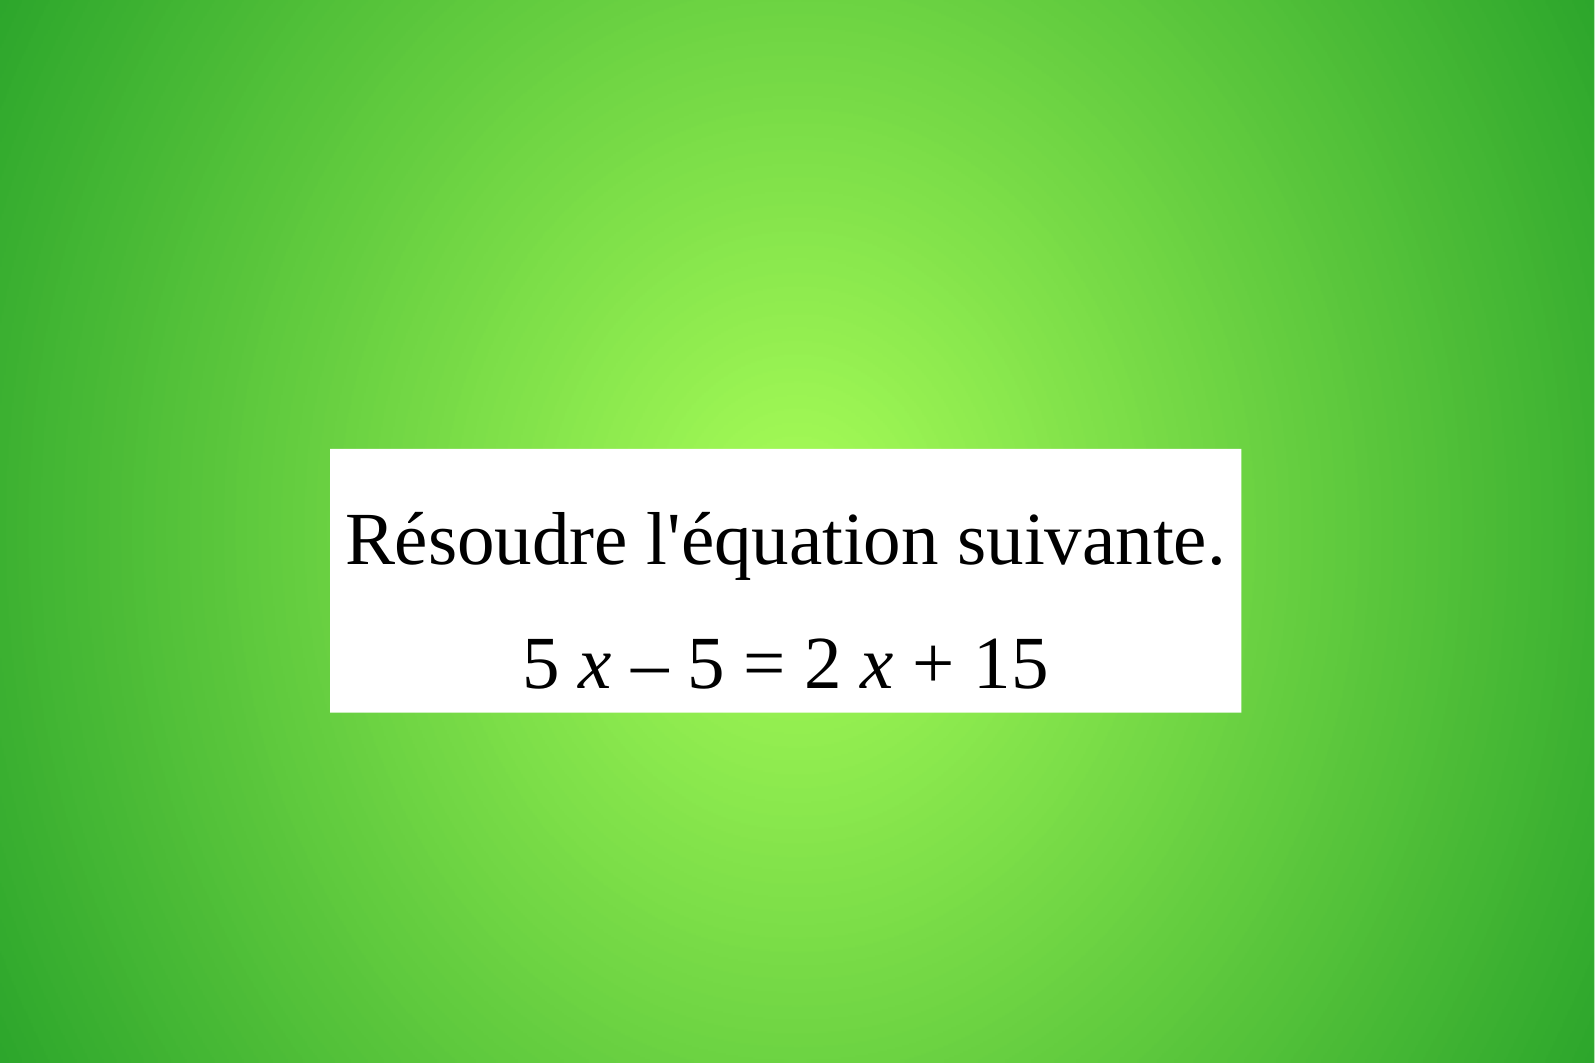

Résoudre l'équation suivante.
5 x – 5 = 2 x + 15